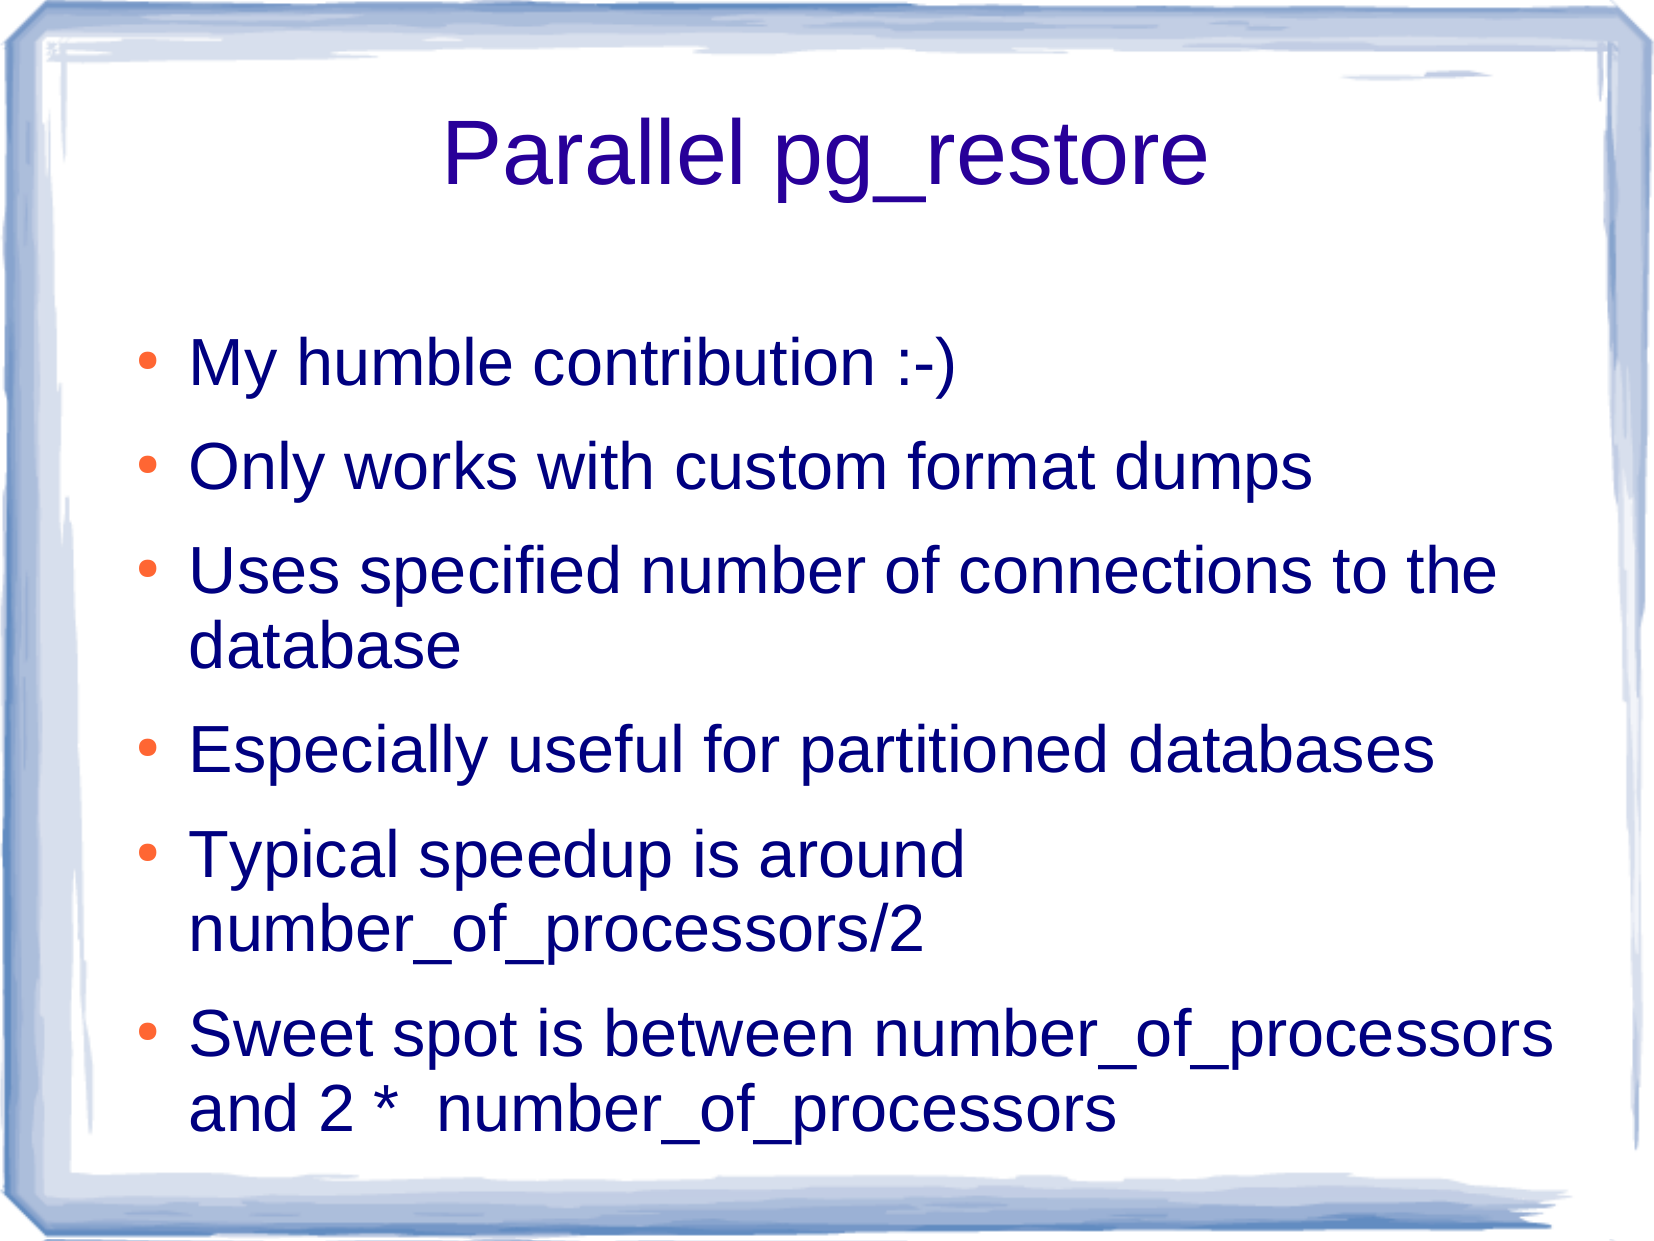

# Parallel pg_restore
My humble contribution :-)
Only works with custom format dumps
Uses specified number of connections to the database
Especially useful for partitioned databases
Typical speedup is around number_of_processors/2
Sweet spot is between number_of_processors and 2 * number_of_processors